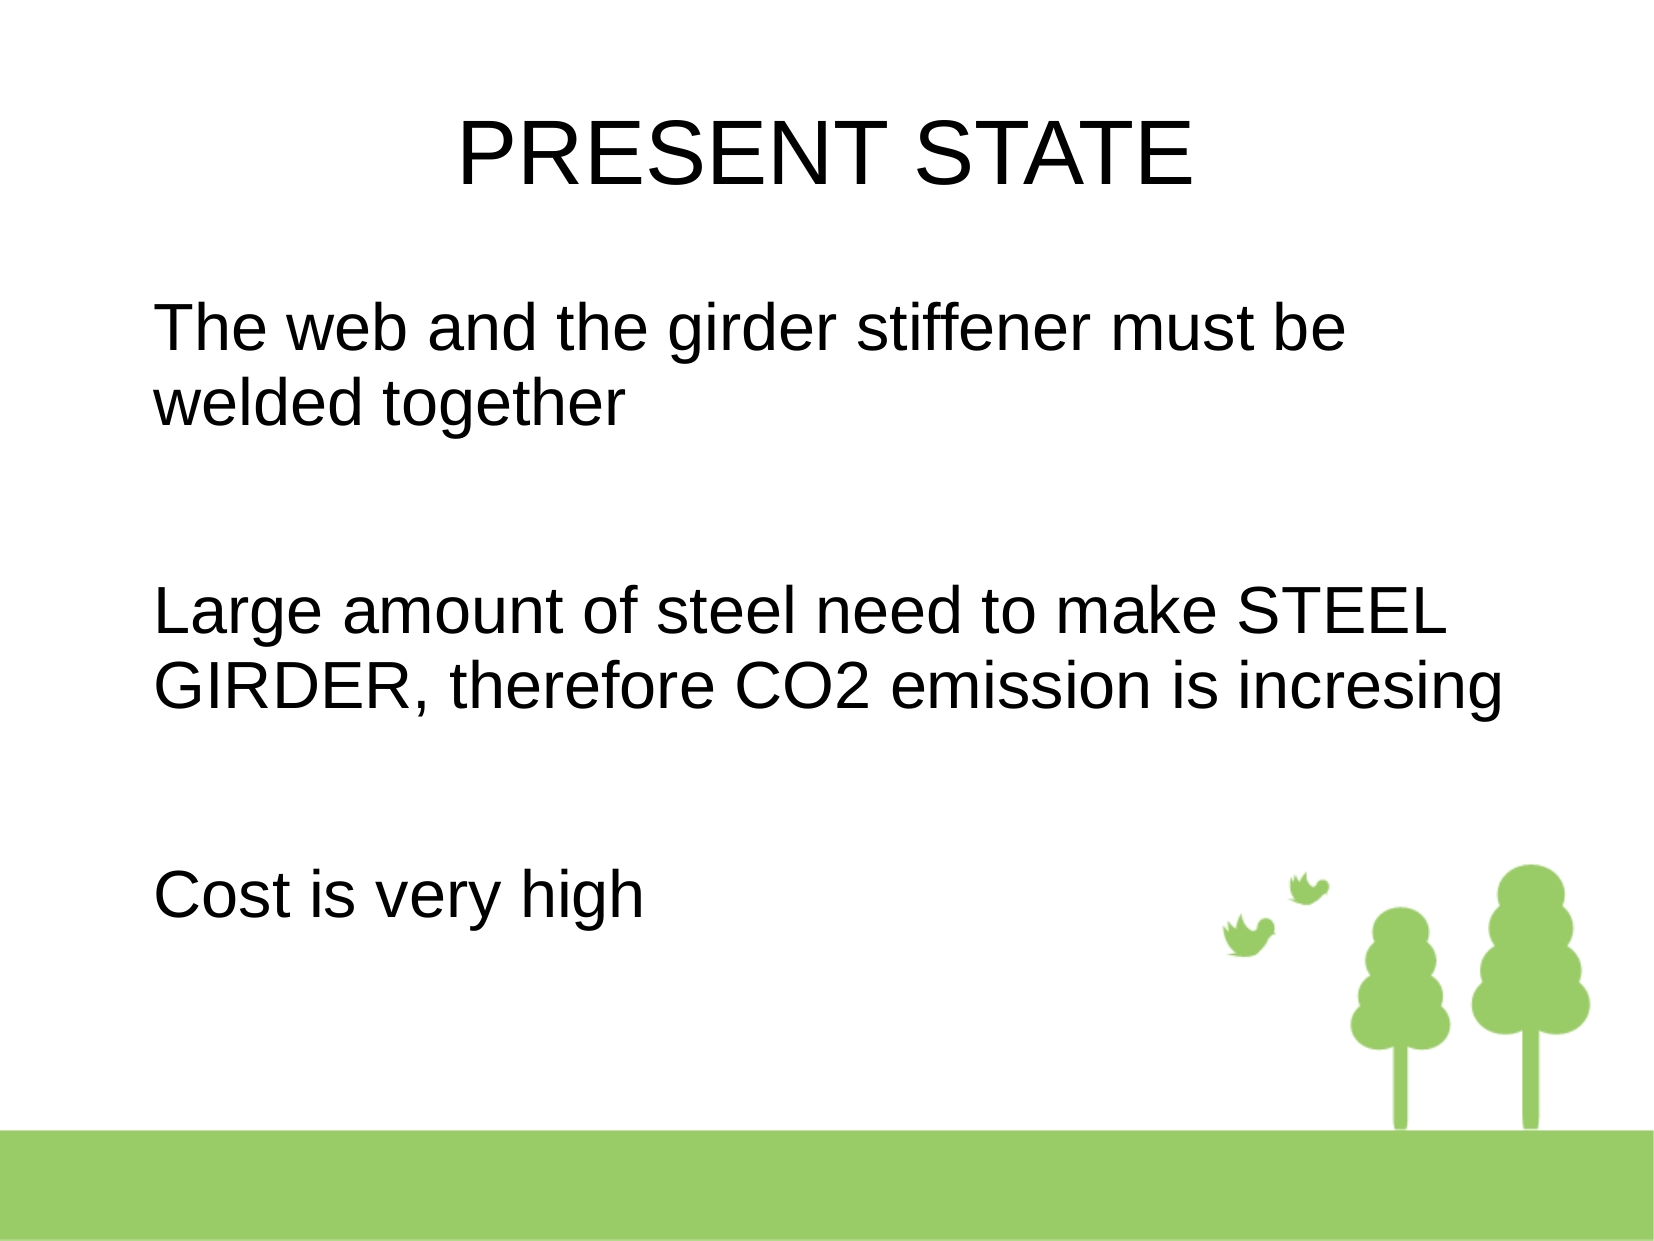

# PRESENT STATE
The web and the girder stiffener must be welded together
Large amount of steel need to make STEEL GIRDER, therefore CO2 emission is incresing
Cost is very high